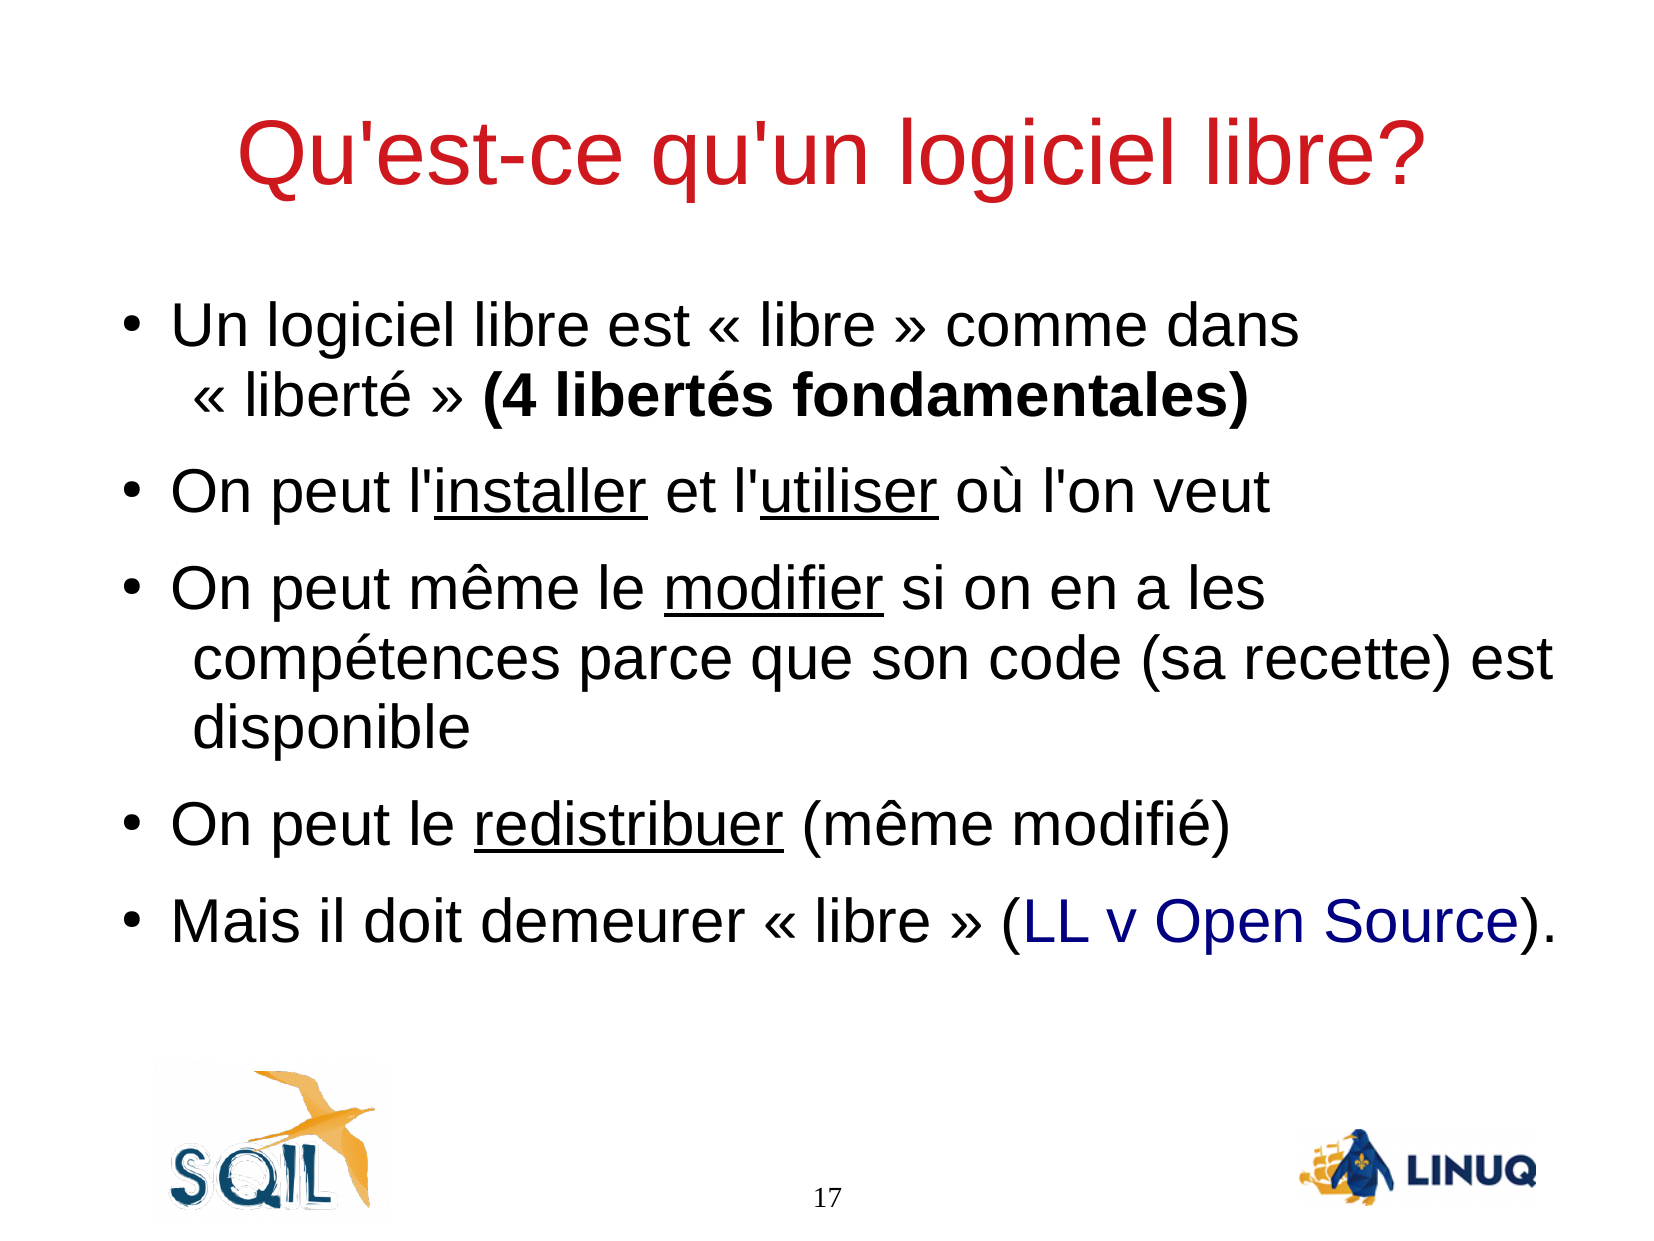

# Qu'est-ce qu'un logiciel libre?
Un logiciel libre est « libre » comme dans « liberté » (4 libertés fondamentales)
On peut l'installer et l'utiliser où l'on veut
On peut même le modifier si on en a les compétences parce que son code (sa recette) est disponible
On peut le redistribuer (même modifié)
Mais il doit demeurer « libre » (LL v Open Source).